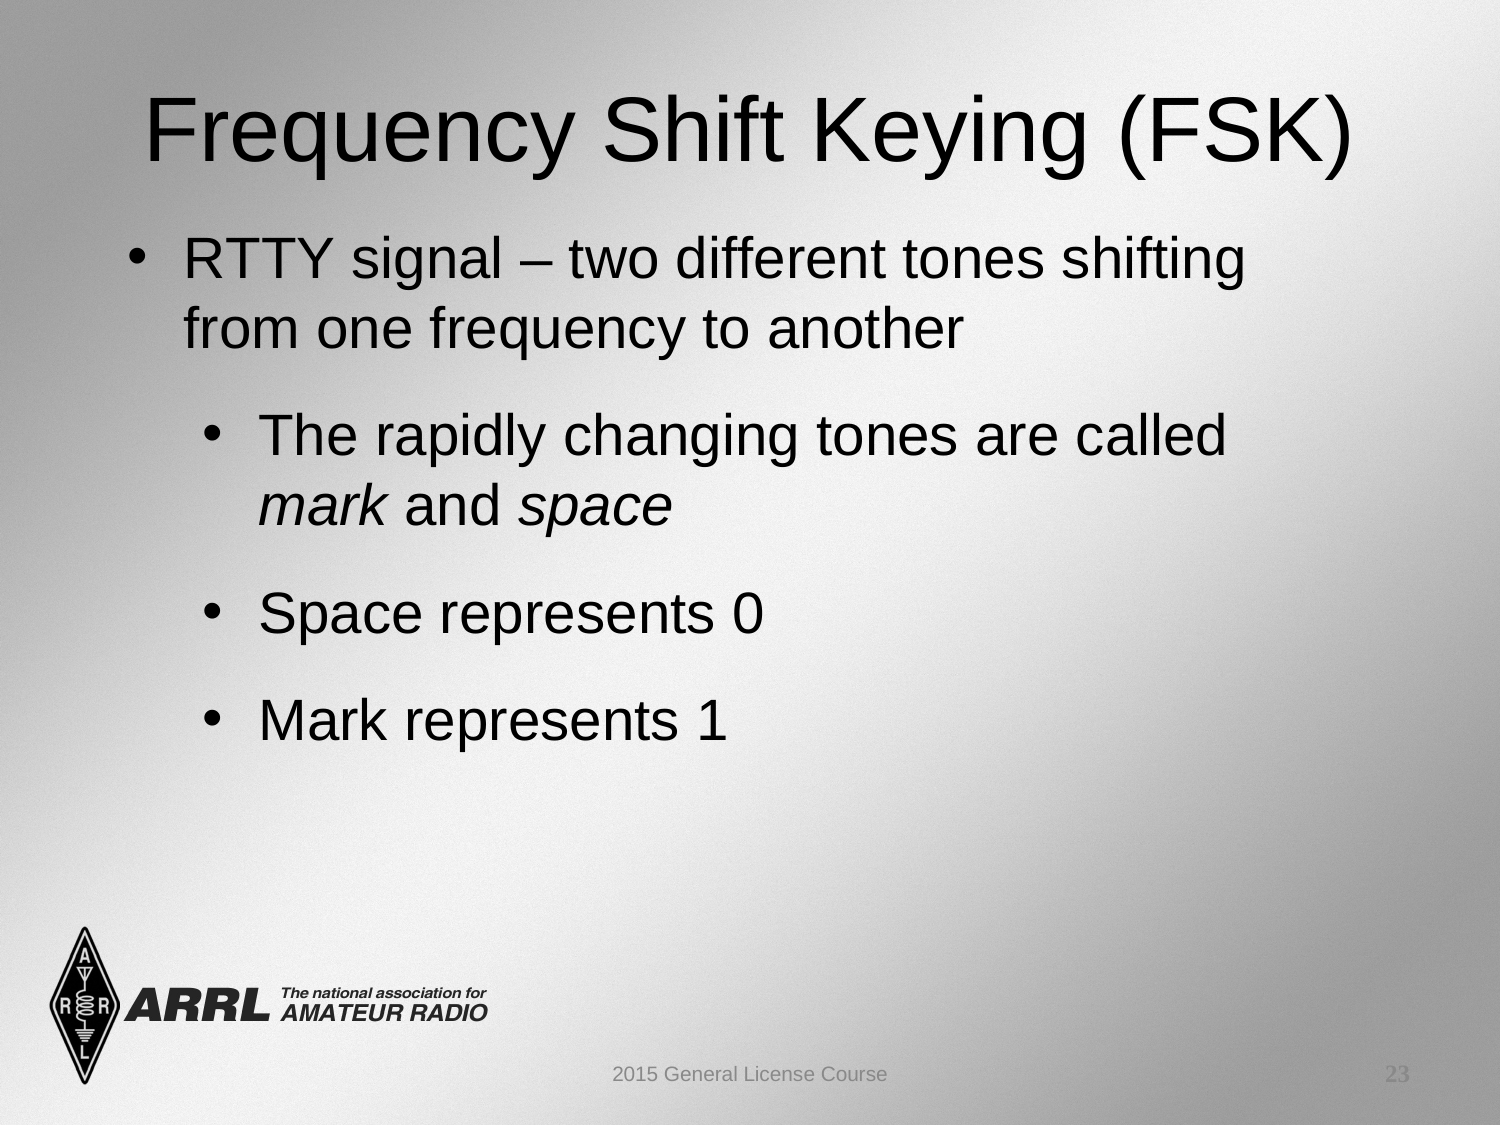

Frequency Shift Keying (FSK)
RTTY signal – two different tones shifting from one frequency to another
The rapidly changing tones are called mark and space
Space represents 0
Mark represents 1
2015 General License Course